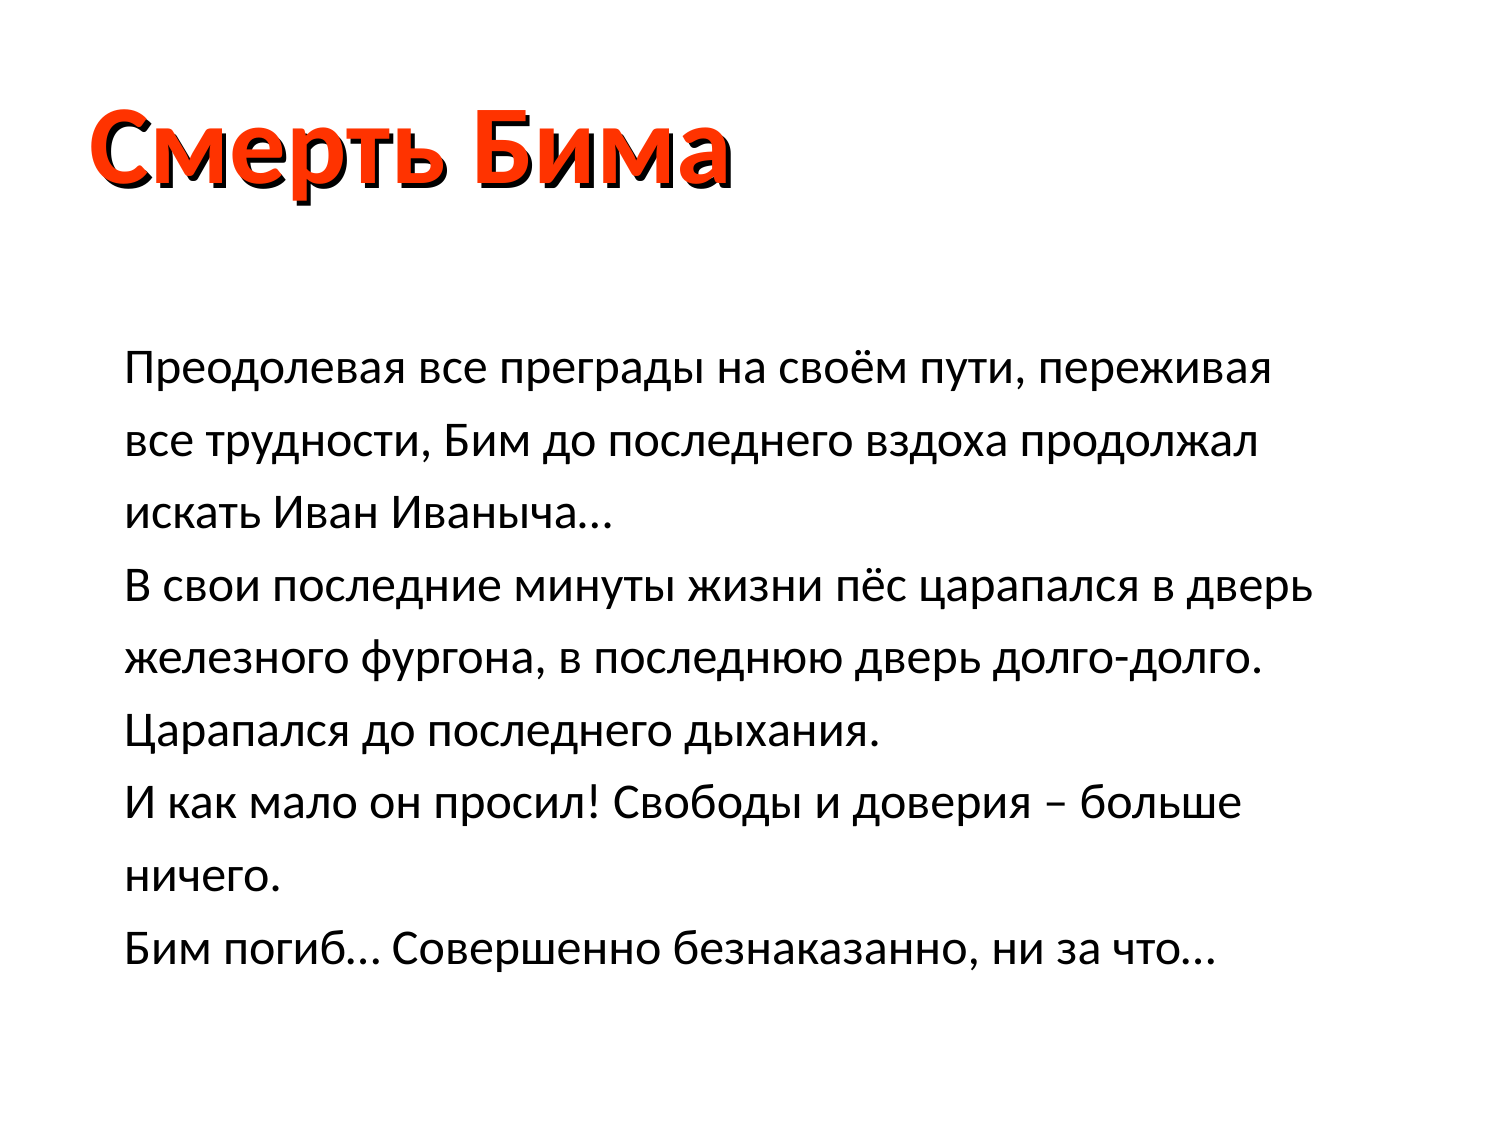

# Смерть Бима
Преодолевая все преграды на своём пути, переживая
все трудности, Бим до последнего вздоха продолжал
искать Иван Иваныча…
В свои последние минуты жизни пёс царапался в дверь
железного фургона, в последнюю дверь долго-долго.
Царапался до последнего дыхания.
И как мало он просил! Свободы и доверия – больше
ничего.
Бим погиб… Совершенно безнаказанно, ни за что…